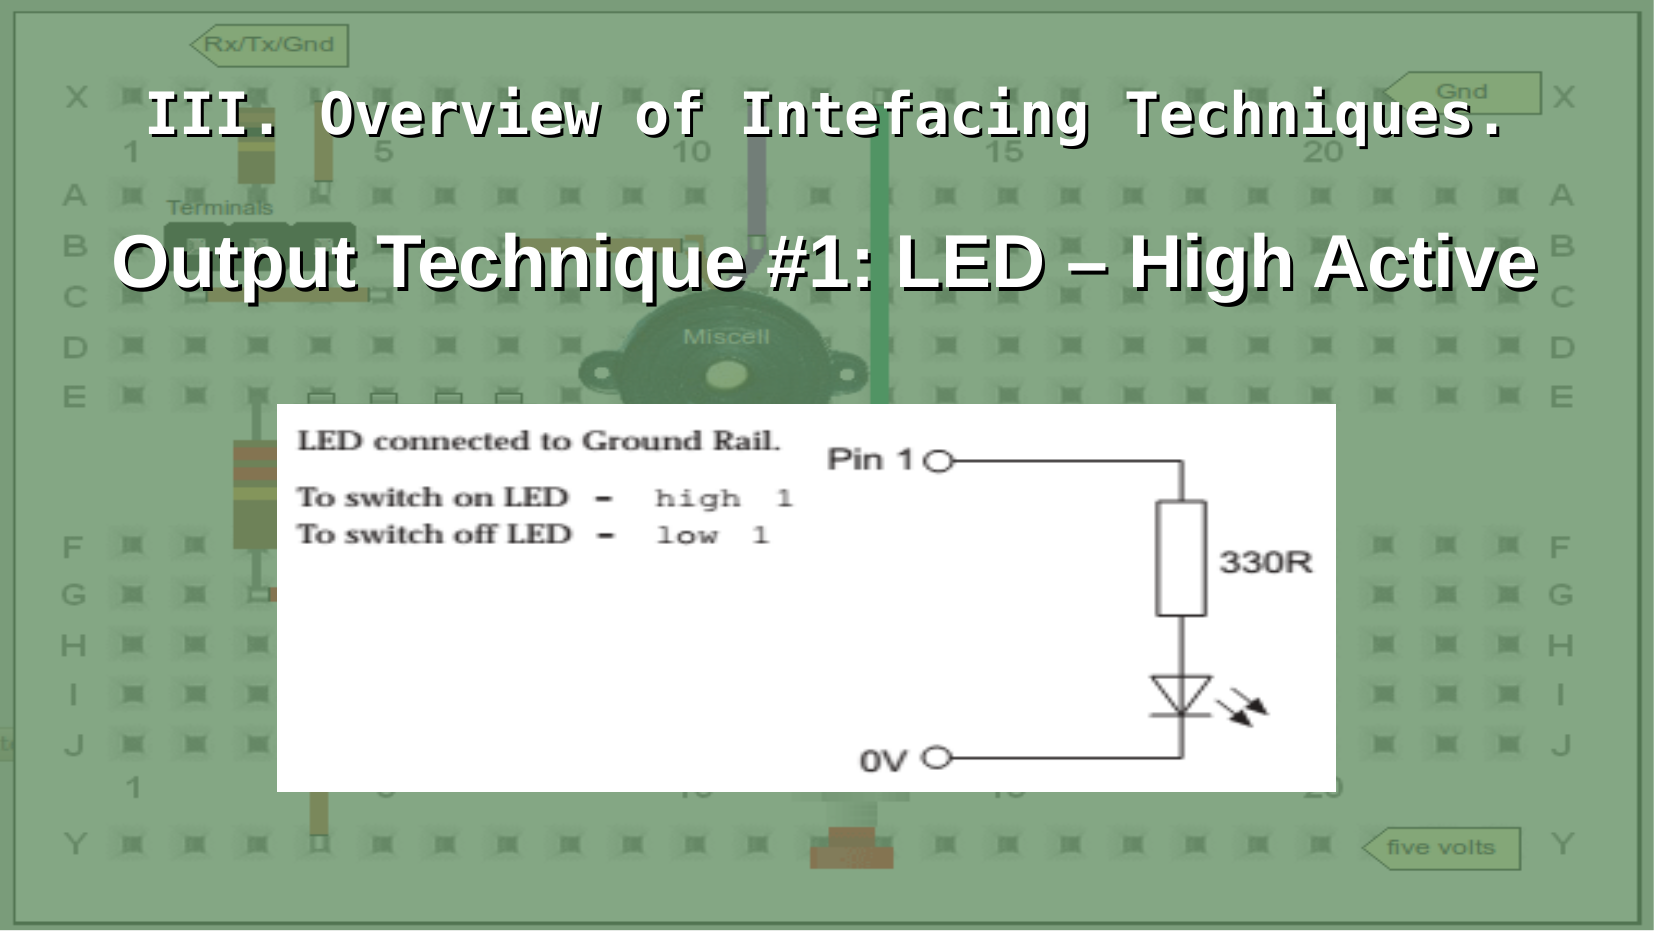

# III. Overview of Intefacing Techniques.
 Output Technique #1: LED – High Active